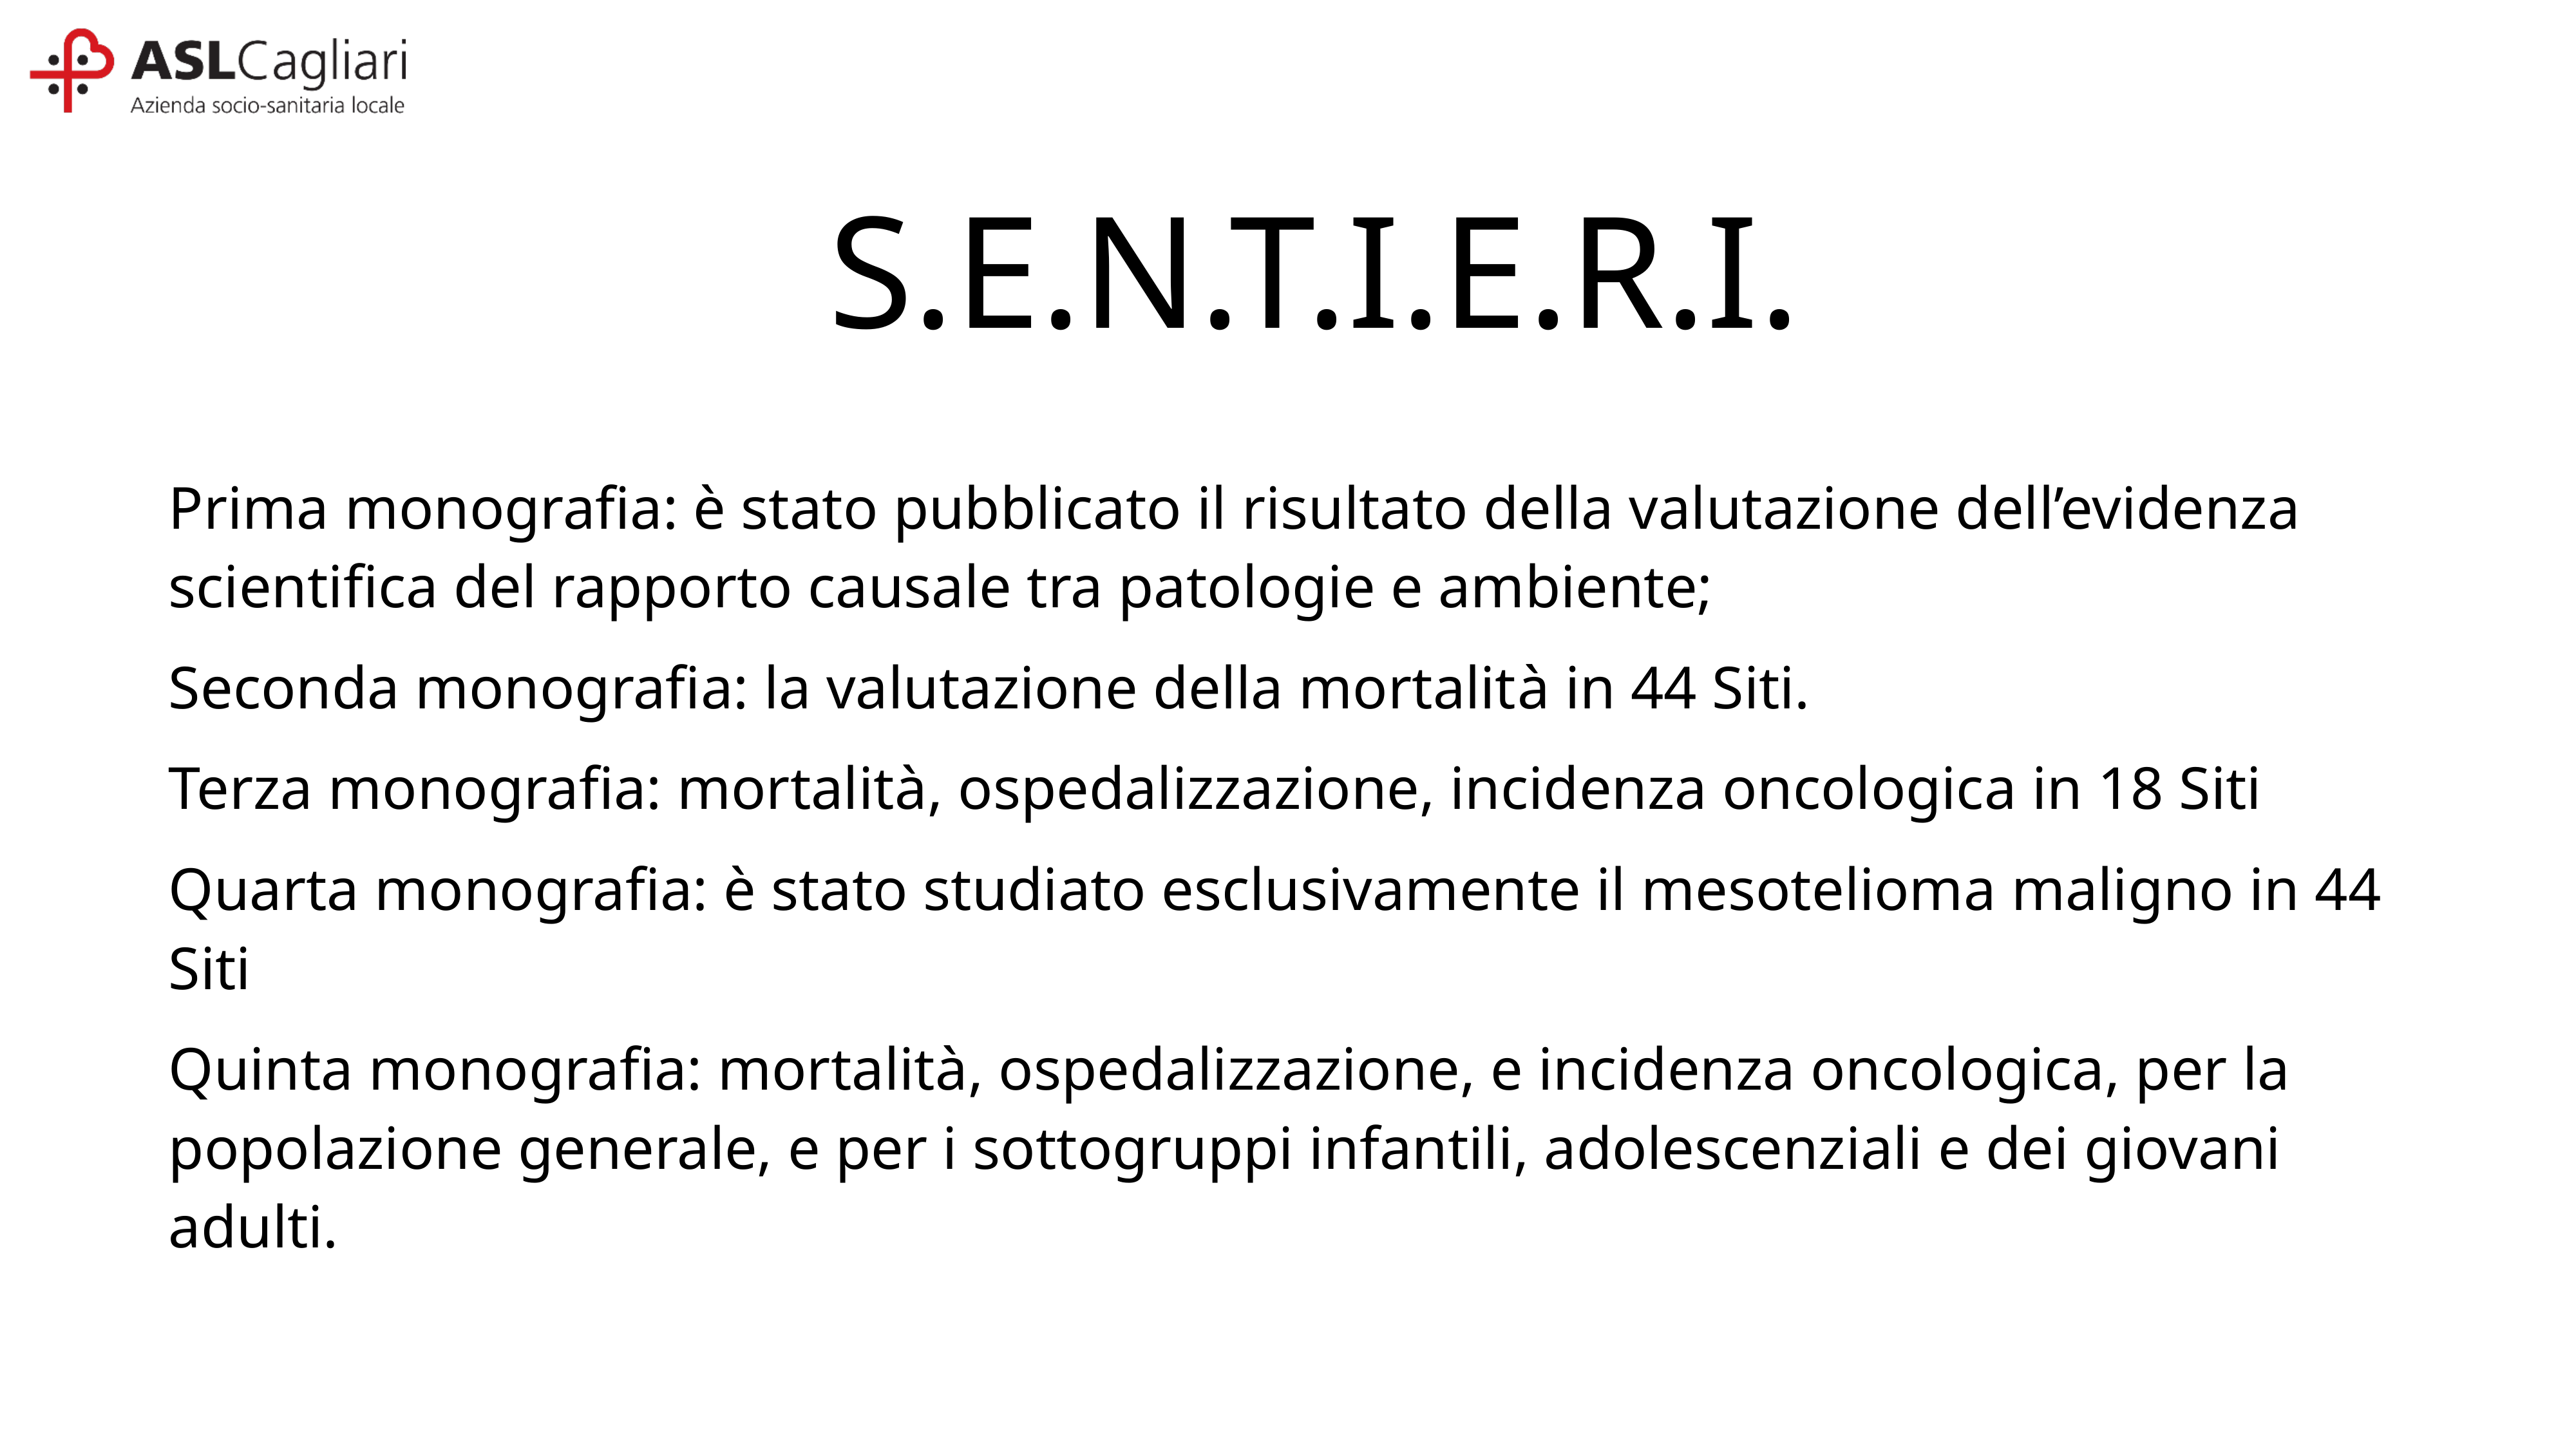

S.E.N.T.I.E.R.I.
Prima monografia: è stato pubblicato il risultato della valutazione dell’evidenza scientifica del rapporto causale tra patologie e ambiente;
Seconda monografia: la valutazione della mortalità in 44 Siti.
Terza monografia: mortalità, ospedalizzazione, incidenza oncologica in 18 Siti
Quarta monografia: è stato studiato esclusivamente il mesotelioma maligno in 44 Siti
Quinta monografia: mortalità, ospedalizzazione, e incidenza oncologica, per la popolazione generale, e per i sottogruppi infantili, adolescenziali e dei giovani adulti.